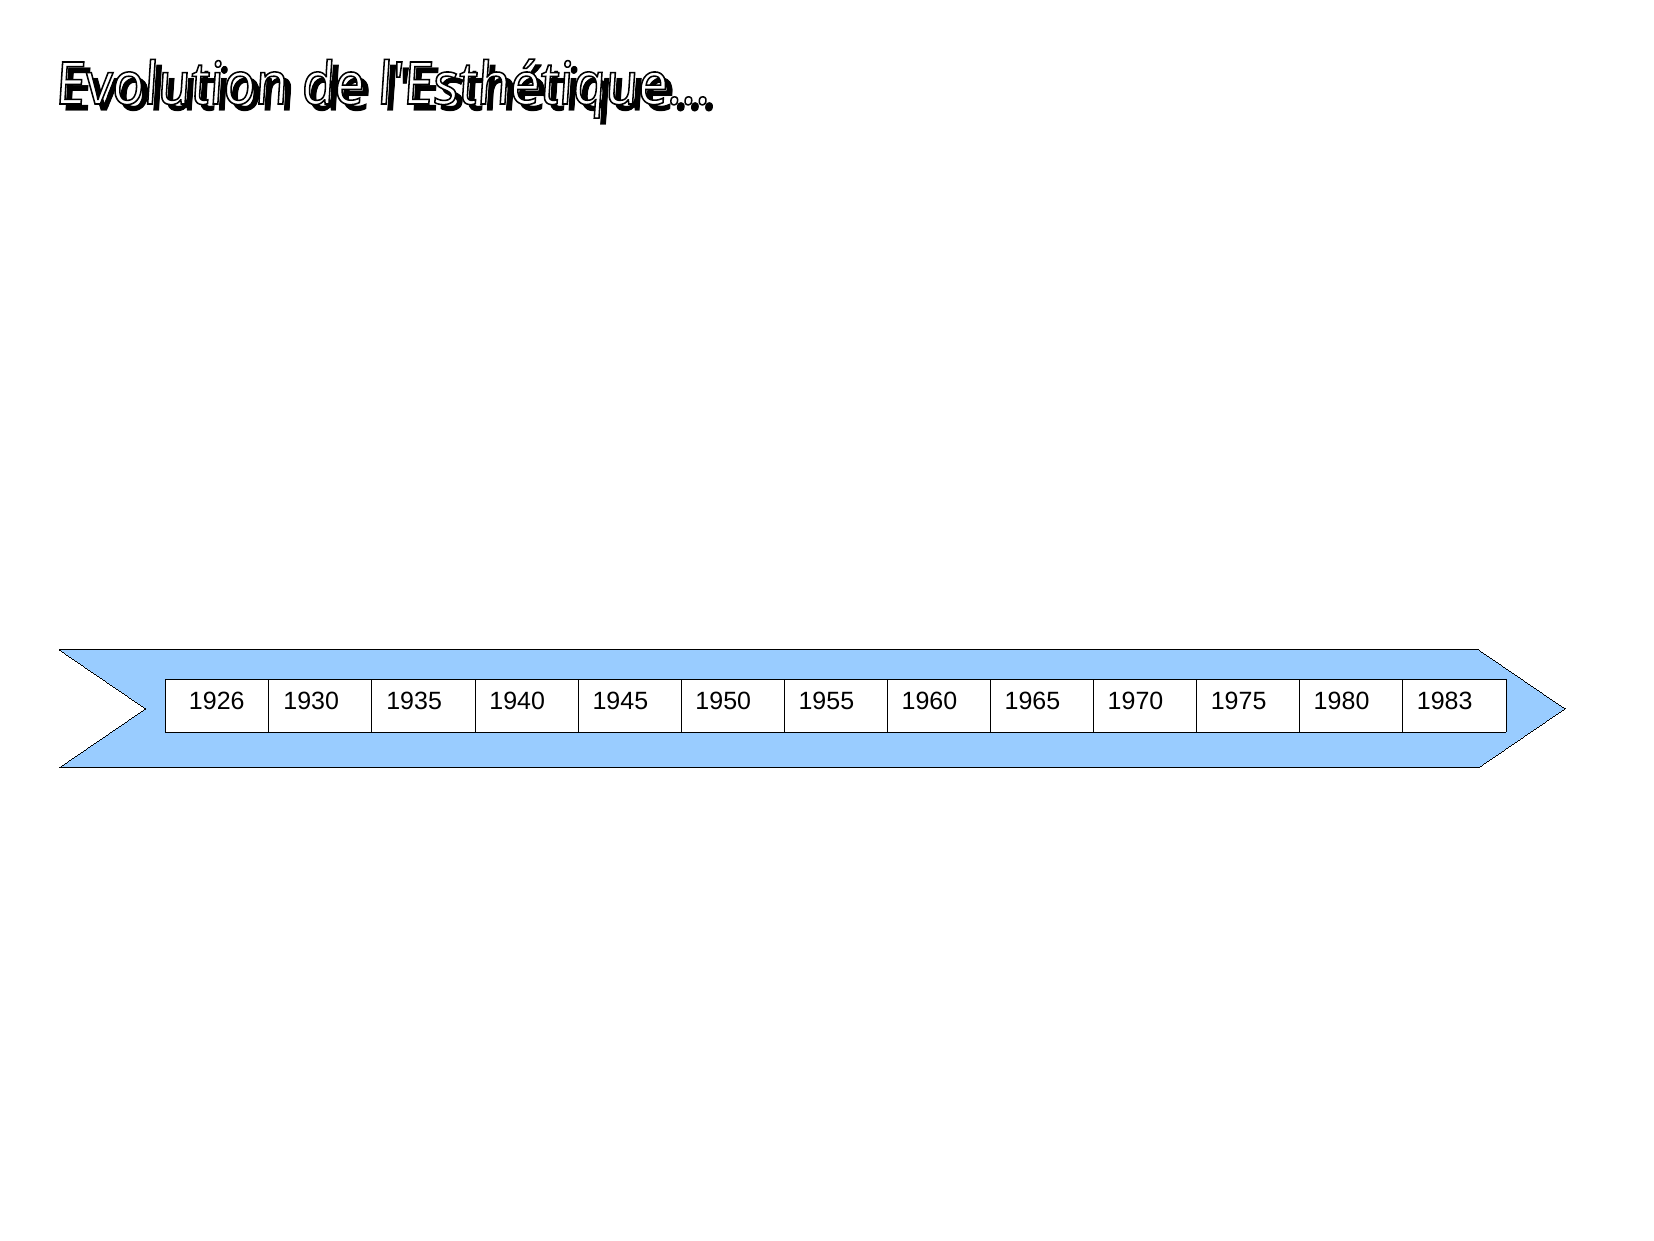

Evolution de l'Esthétique...
| 1926 | 1930 | 1935 | 1940 | 1945 | 1950 | 1955 | 1960 | 1965 | 1970 | 1975 | 1980 | 1983 |
| --- | --- | --- | --- | --- | --- | --- | --- | --- | --- | --- | --- | --- |